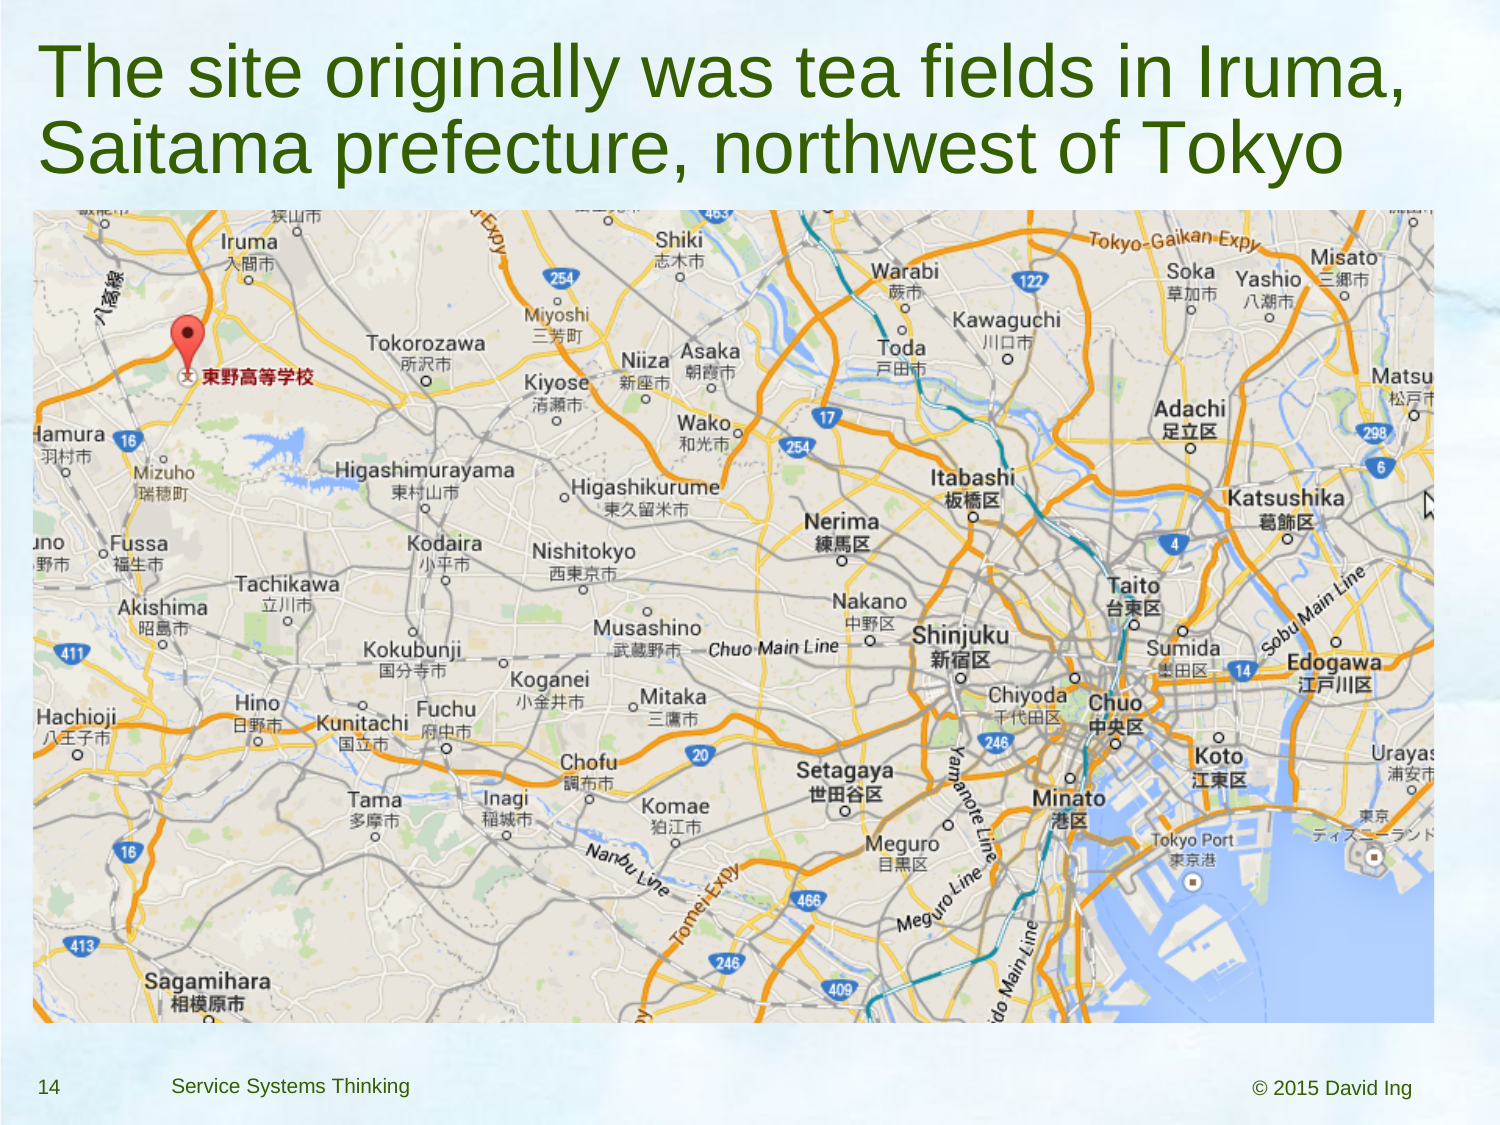

# The site originally was tea fields in Iruma, Saitama prefecture, northwest of Tokyo
Service Systems Thinking
14